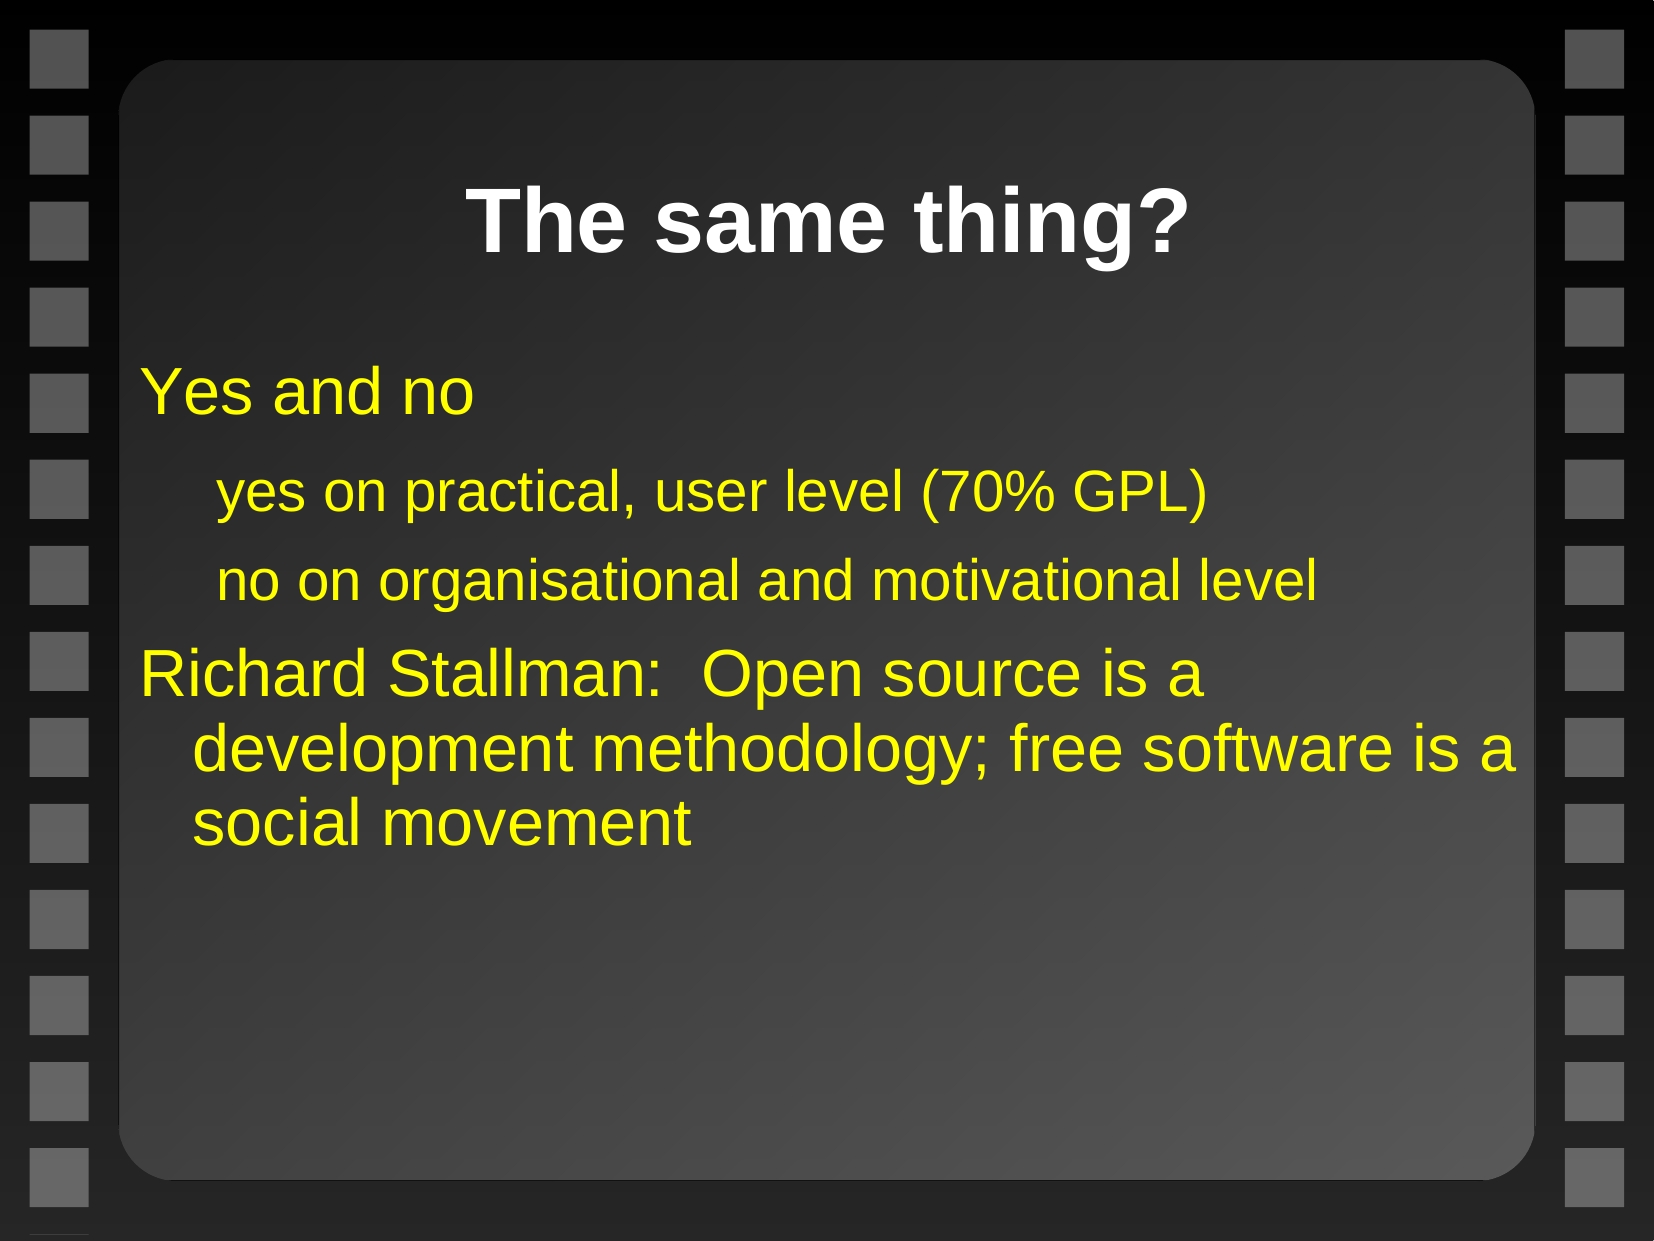

# The same thing?
Yes and no
yes on practical, user level (70% GPL)
no on organisational and motivational level
Richard Stallman: Open source is a development methodology; free software is a social movement